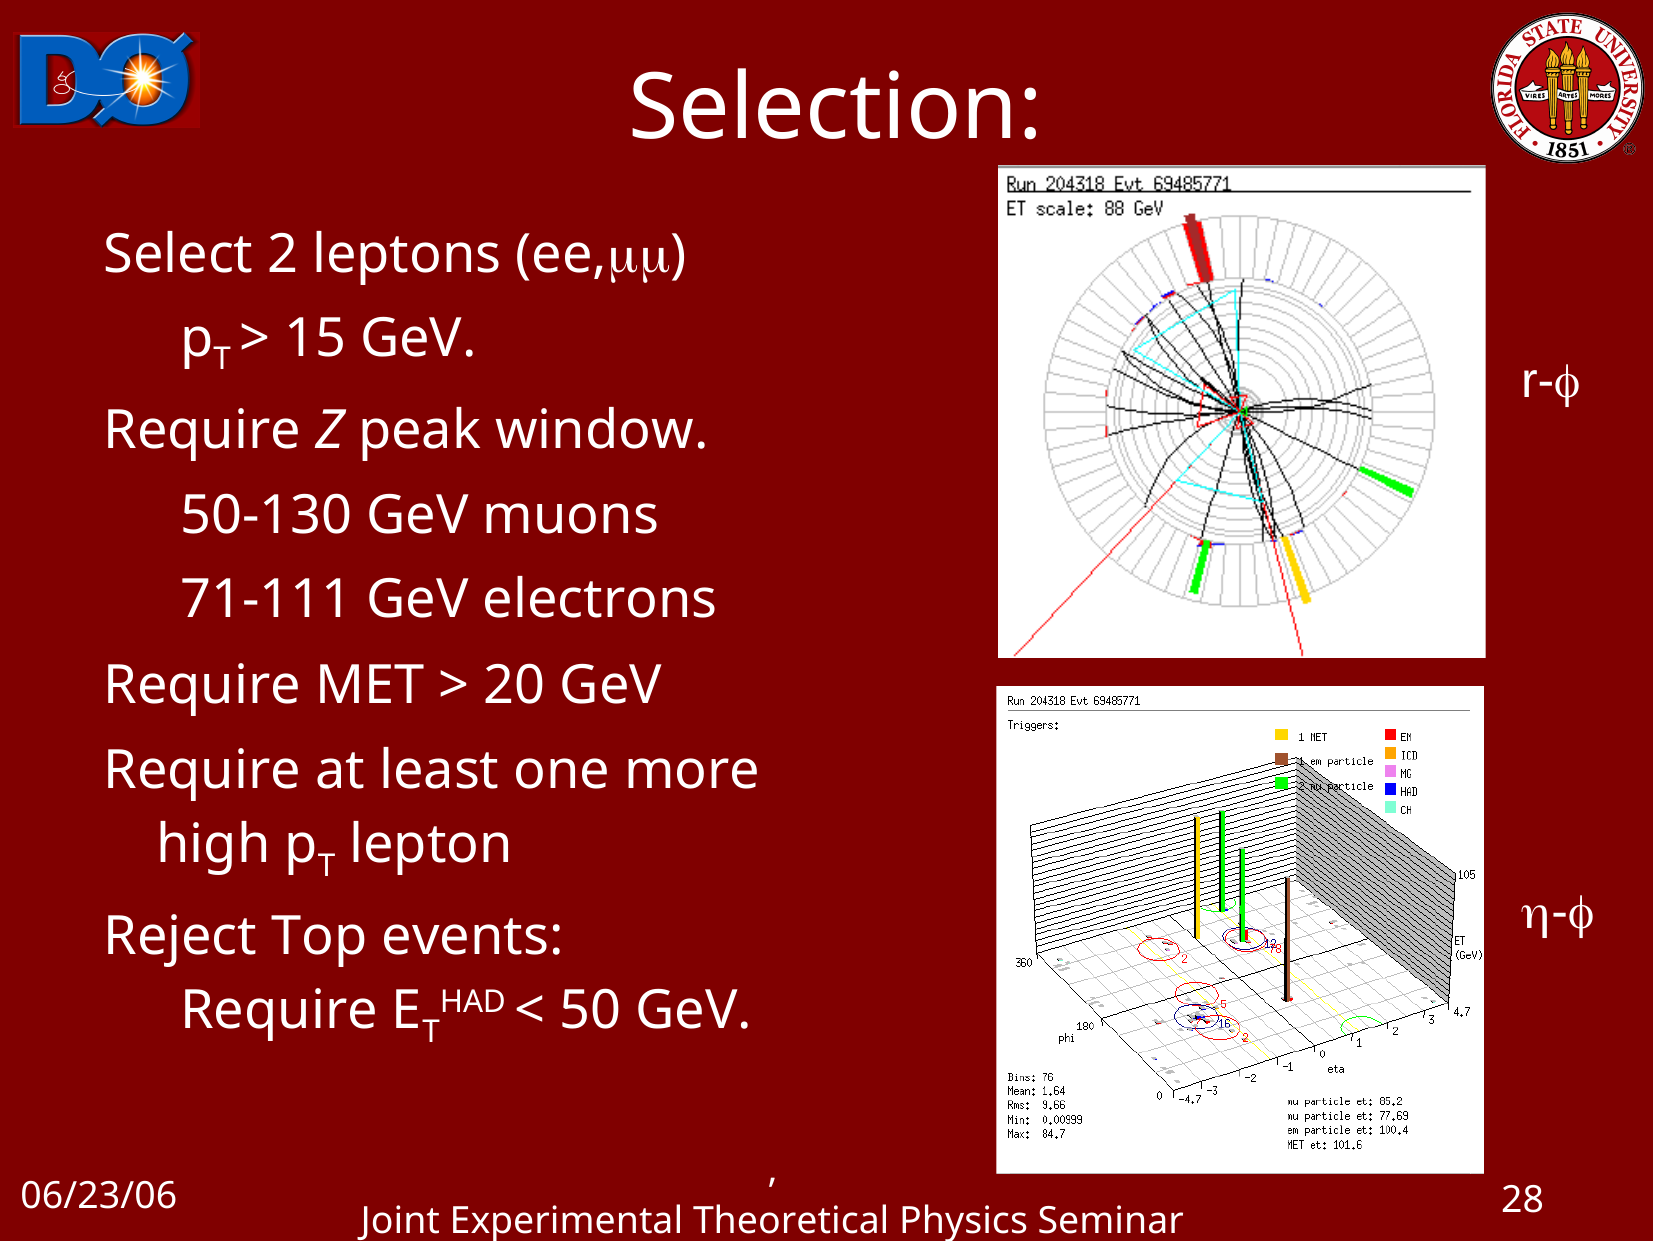

# Selection:
Select 2 leptons (ee,mm)
pT > 15 GeV.
Require Z peak window.
50-130 GeV muons
71-111 GeV electrons
Require MET > 20 GeV
Require at least one more high pT lepton
Reject Top events:
Require ETHAD < 50 GeV.
r-f
h-f